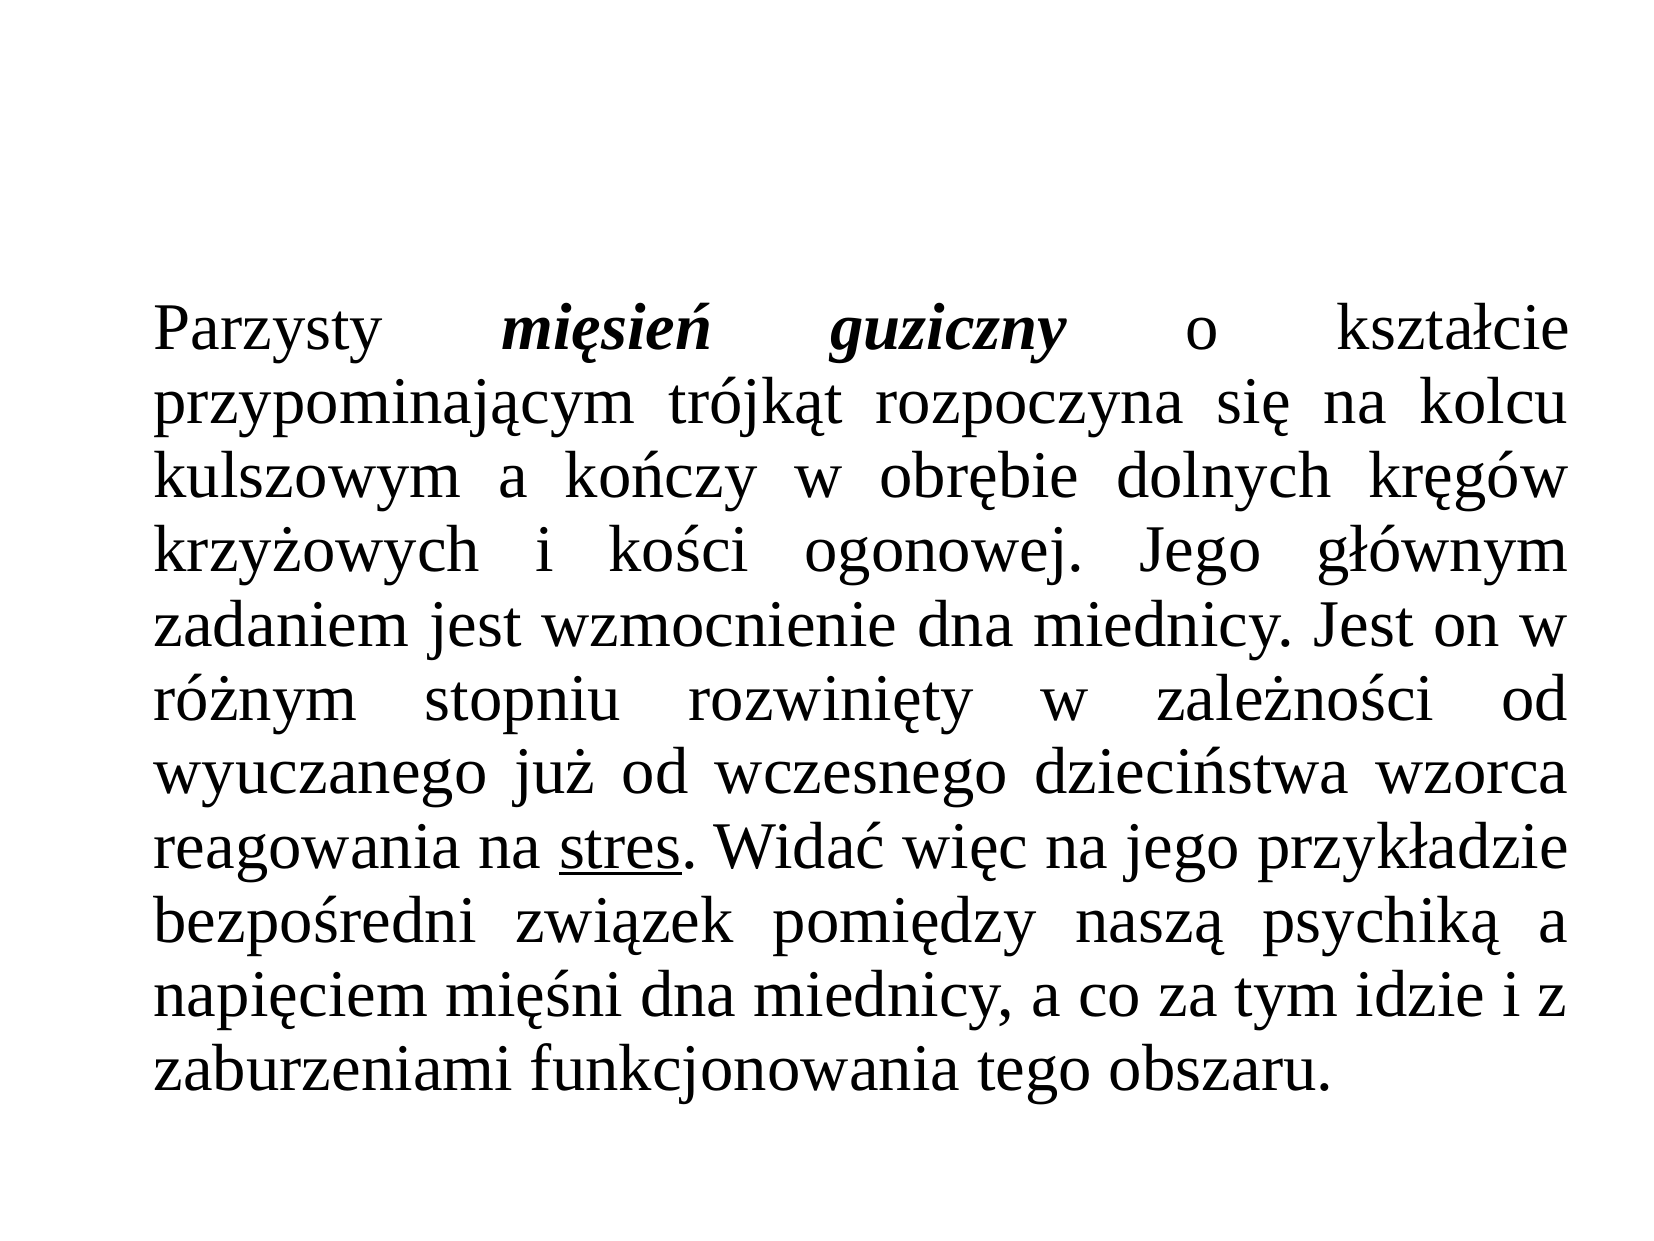

#
Parzysty mięsień guziczny o kształcie przypominającym trójkąt rozpoczyna się na kolcu kulszowym a kończy w obrębie dolnych kręgów krzyżowych i kości ogonowej. Jego głównym zadaniem jest wzmocnienie dna miednicy. Jest on w różnym stopniu rozwinięty w zależności od wyuczanego już od wczesnego dzieciństwa wzorca reagowania na stres. Widać więc na jego przykładzie bezpośredni związek pomiędzy naszą psychiką a napięciem mięśni dna miednicy, a co za tym idzie i z zaburzeniami funkcjonowania tego obszaru.